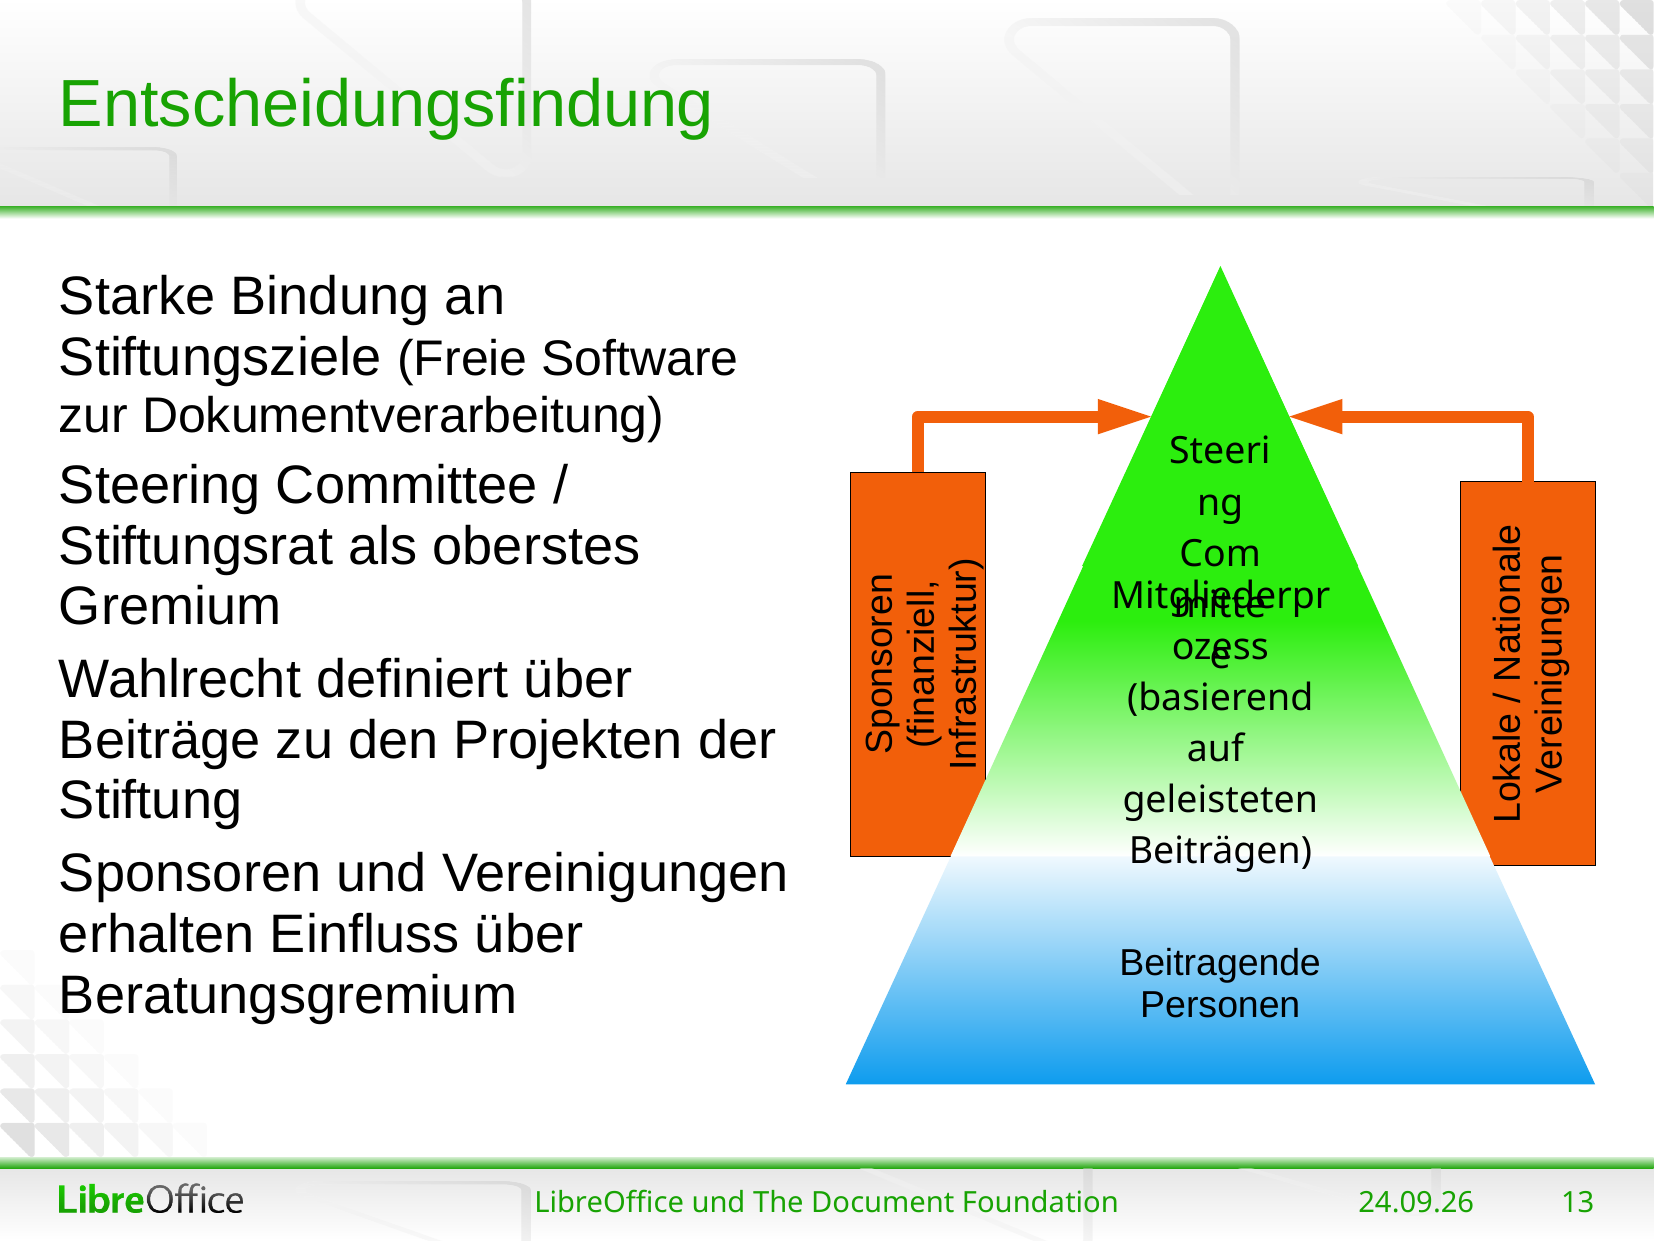

# Entscheidungsfindung
Starke Bindung an Stiftungsziele (Freie Software zur Dokumentverarbeitung)
Steering Committee / Stiftungsrat als oberstes Gremium
Wahlrecht definiert über Beiträge zu den Projekten der Stiftung
Sponsoren und Vereinigungen erhalten Einfluss über Beratungsgremium
Mitgliederprozess
(basierend auf
geleisteten Beiträgen)
Steering
Committee
Beitragende Personen
Sponsoren (finanziell, Infrastruktur)
Lokale / Nationale Vereinigungen
LibreOffice und The Document Foundation
13